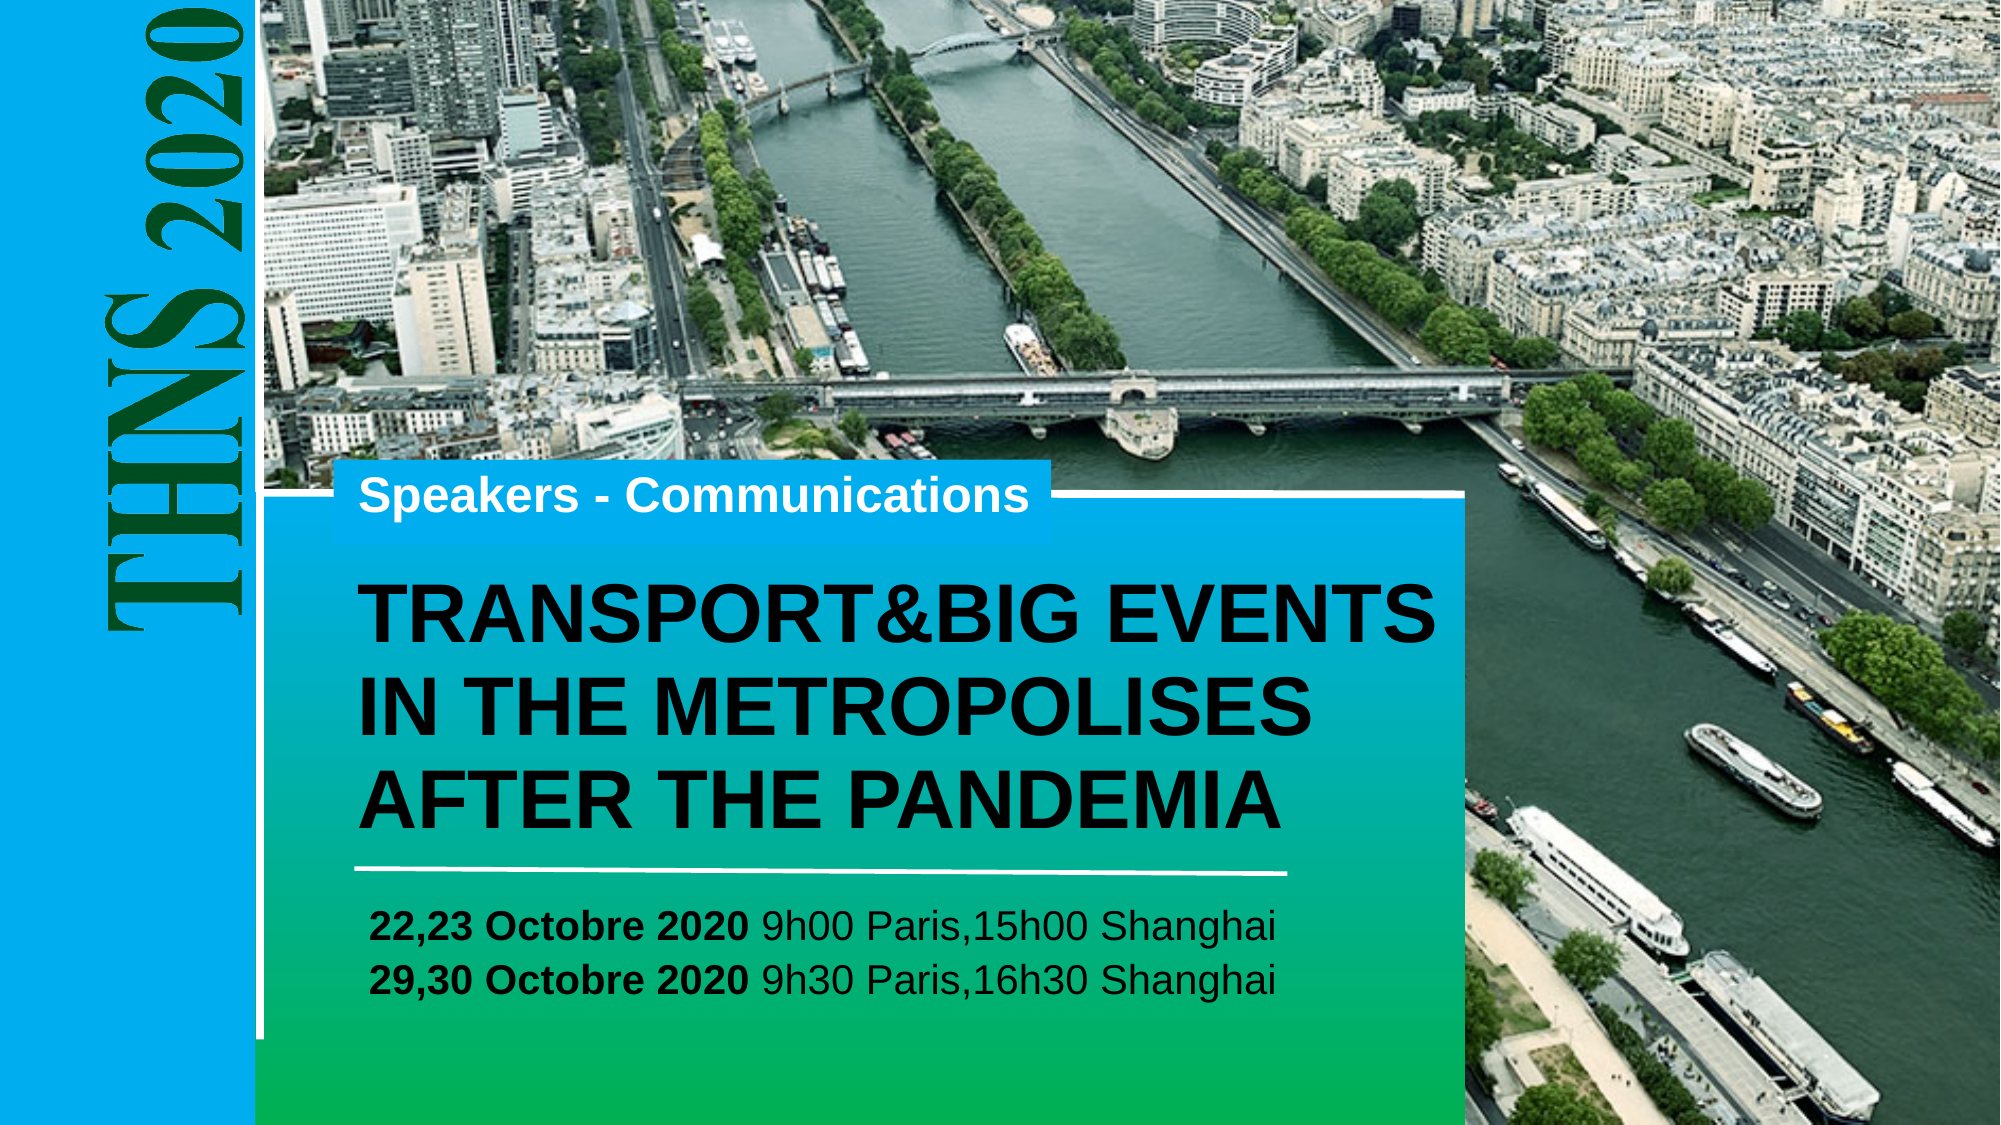

Speakers - Communications
TRANSPORT&BIG EVENTS IN THE METROPOLISES
AFTER THE PANDEMIA
22,23 Octobre 2020 9h00 Paris,15h00 Shanghai
29,30 Octobre 2020 9h30 Paris,16h30 Shanghai
 VIDEO-FORUM
THNS 2020